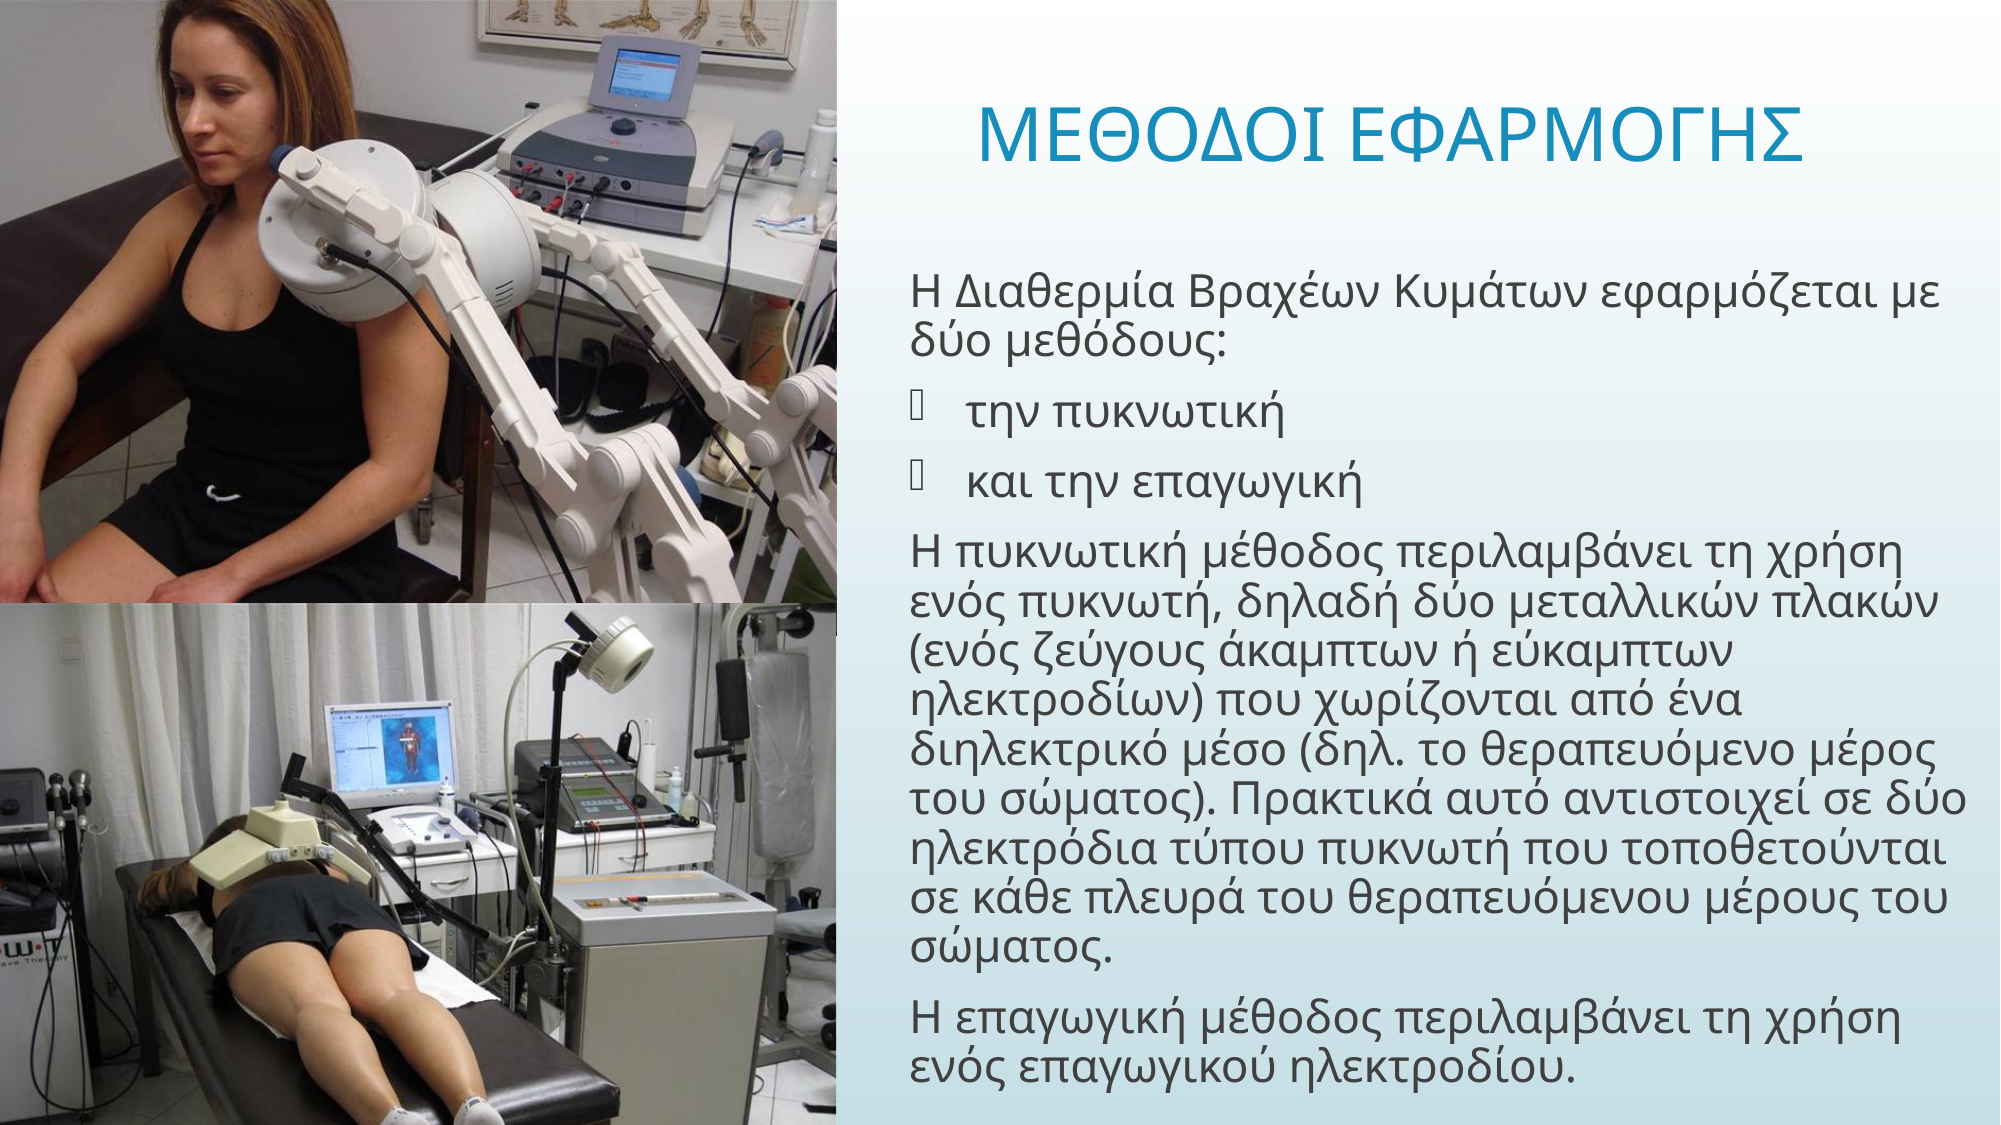

# ΜΕΘΟΔΟΙ ΕΦΑΡΜΟΓΗΣ
Η Διαθερμία Βραχέων Κυμάτων εφαρμόζεται με δύο μεθόδους:
την πυκνωτική
και την επαγωγική
Η πυκνωτική μέθοδος περιλαμβάνει τη χρήση ενός πυκνωτή, δηλαδή δύο μεταλλικών πλακών (ενός ζεύγους άκαμπτων ή εύκαμπτων ηλεκτροδίων) που χωρίζονται από ένα διηλεκτρικό μέσο (δηλ. το θεραπευόμενο μέρος του σώματος). Πρακτικά αυτό αντιστοιχεί σε δύο ηλεκτρόδια τύπου πυκνωτή που τοποθετούνται σε κάθε πλευρά του θεραπευόμενου μέρους του σώματος.
Η επαγωγική μέθοδος περιλαμβάνει τη χρήση ενός επαγωγικού ηλεκτροδίου.